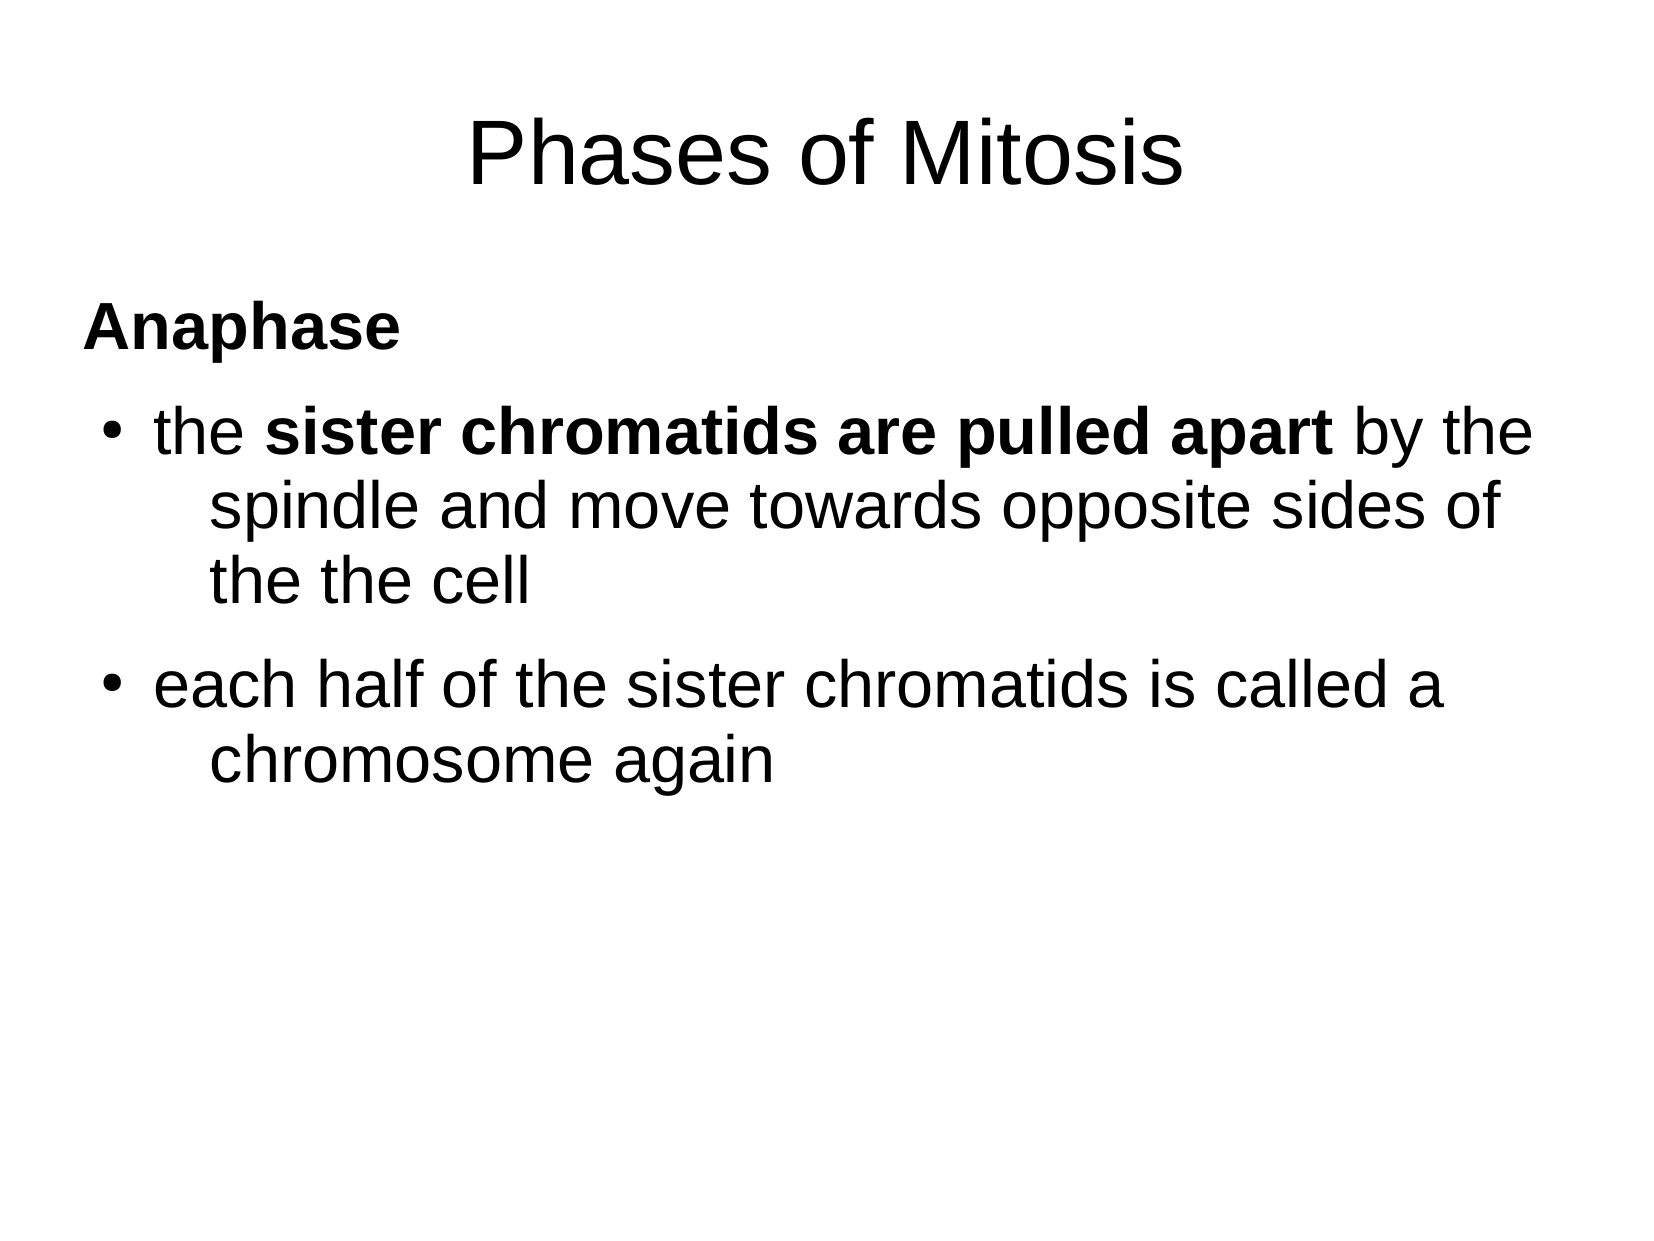

Phases of Mitosis
# Anaphase
the sister chromatids are pulled apart by the spindle and move towards opposite sides of the the cell
each half of the sister chromatids is called a chromosome again